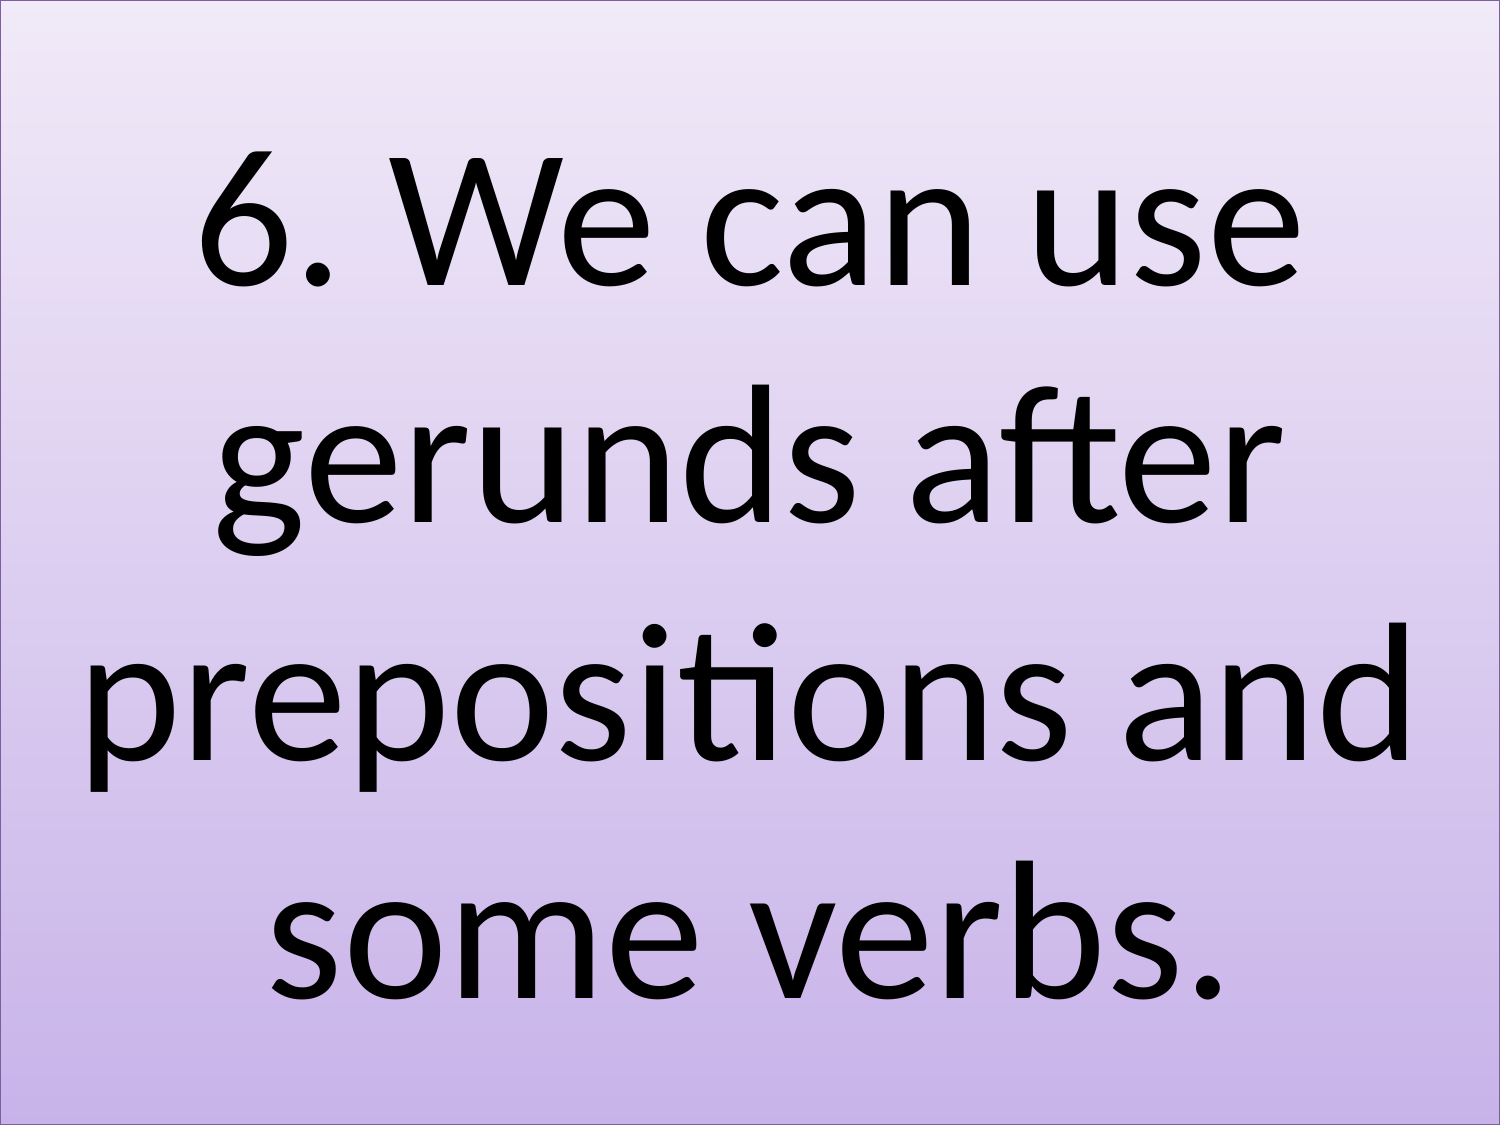

# 6. We can use gerunds after prepositions and some verbs.